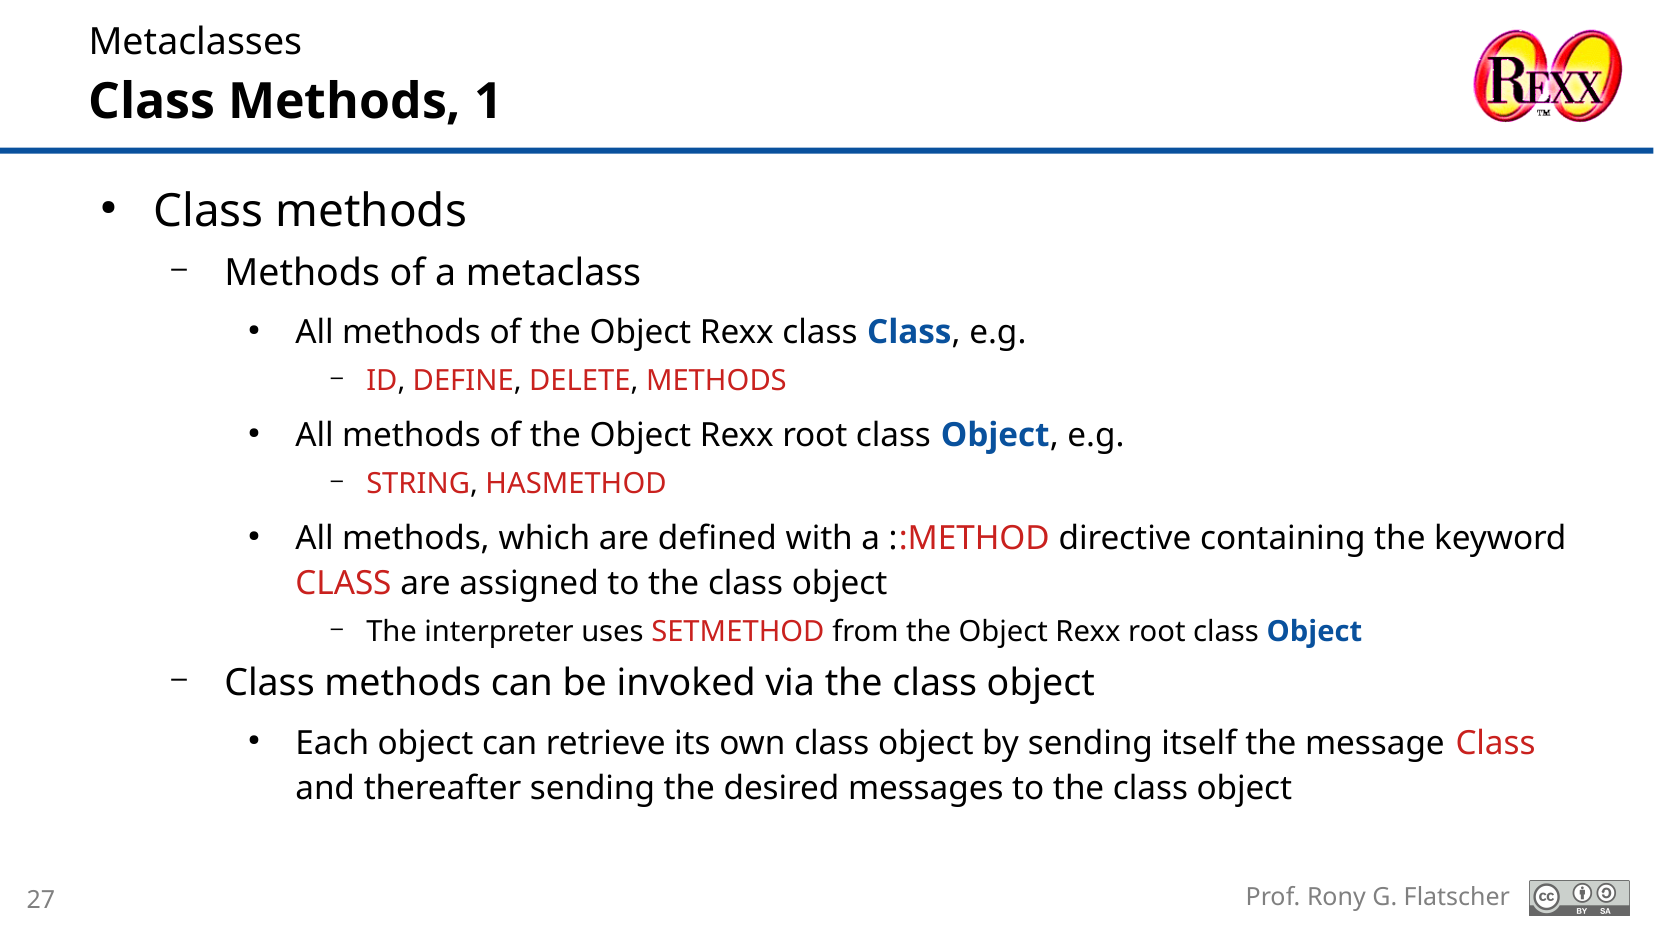

Metaclasses
Class Methods, 1
# Class methods
Methods of a metaclass
All methods of the Object Rexx class Class, e.g.
ID, DEFINE, DELETE, METHODS
All methods of the Object Rexx root class Object, e.g.
STRING, HASMETHOD
All methods, which are defined with a ::METHOD directive containing the keyword CLASS are assigned to the class object
The interpreter uses SETMETHOD from the Object Rexx root class Object
Class methods can be invoked via the class object
Each object can retrieve its own class object by sending itself the message Class and thereafter sending the desired messages to the class object